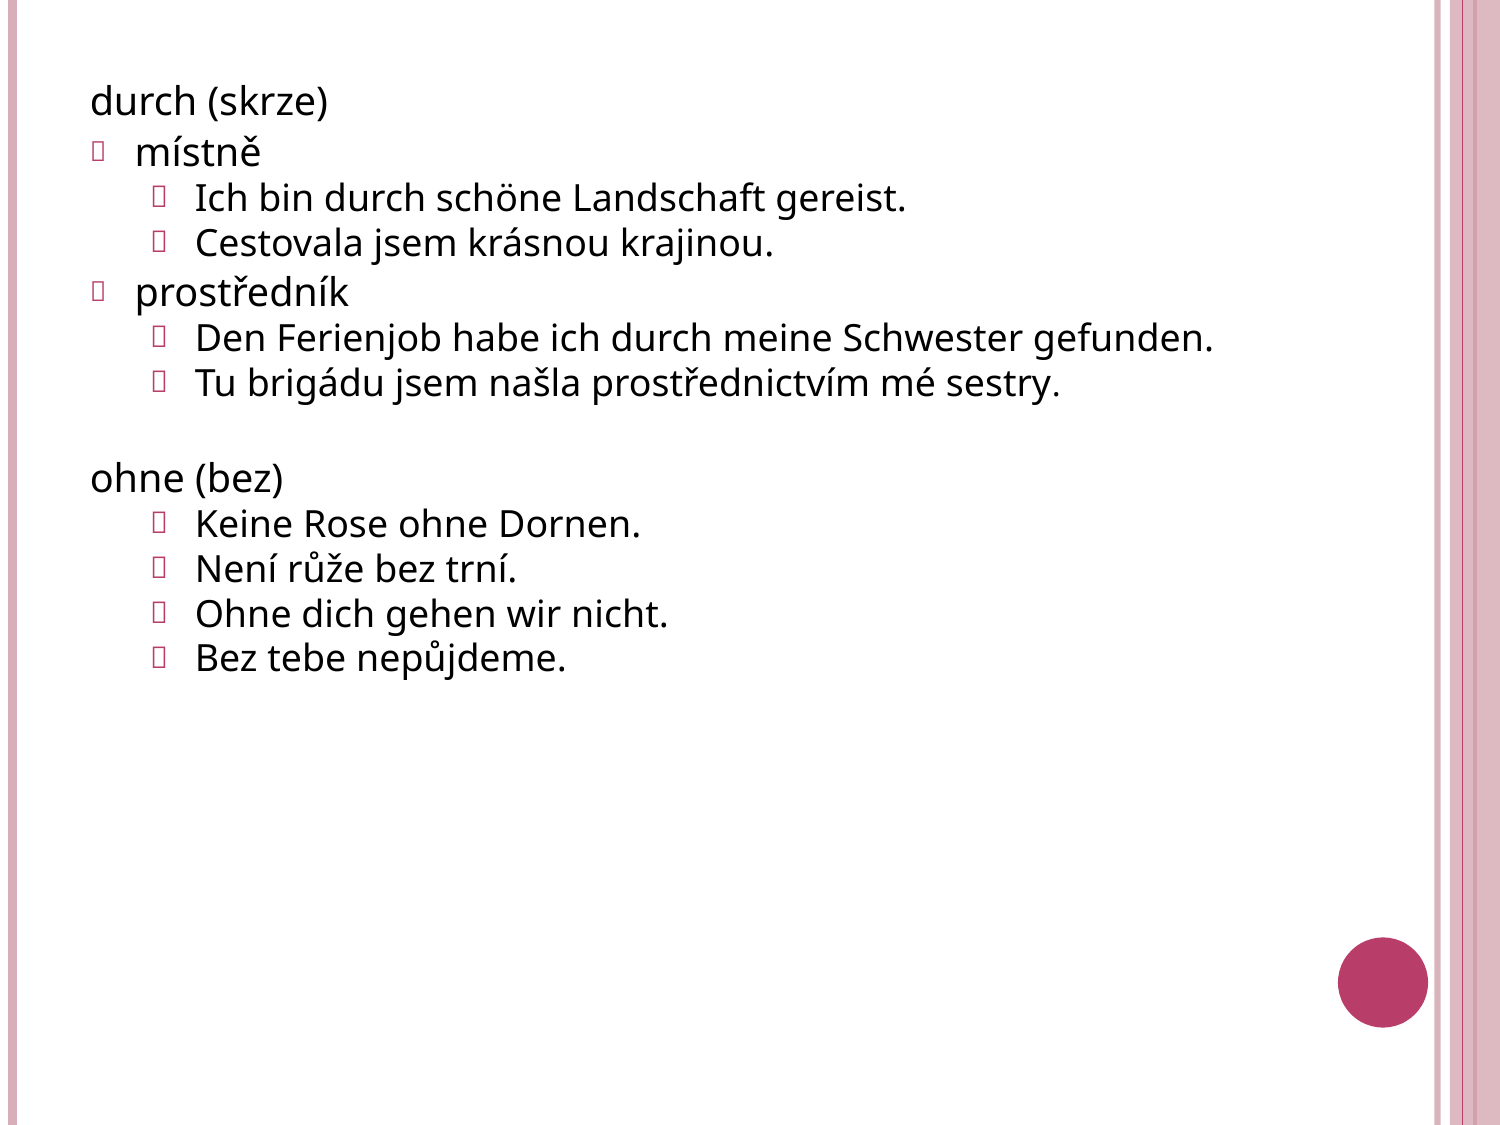

# durch (skrze)
místně
Ich bin durch schöne Landschaft gereist.
Cestovala jsem krásnou krajinou.
prostředník
Den Ferienjob habe ich durch meine Schwester gefunden.
Tu brigádu jsem našla prostřednictvím mé sestry.
ohne (bez)
Keine Rose ohne Dornen.
Není růže bez trní.
Ohne dich gehen wir nicht.
Bez tebe nepůjdeme.